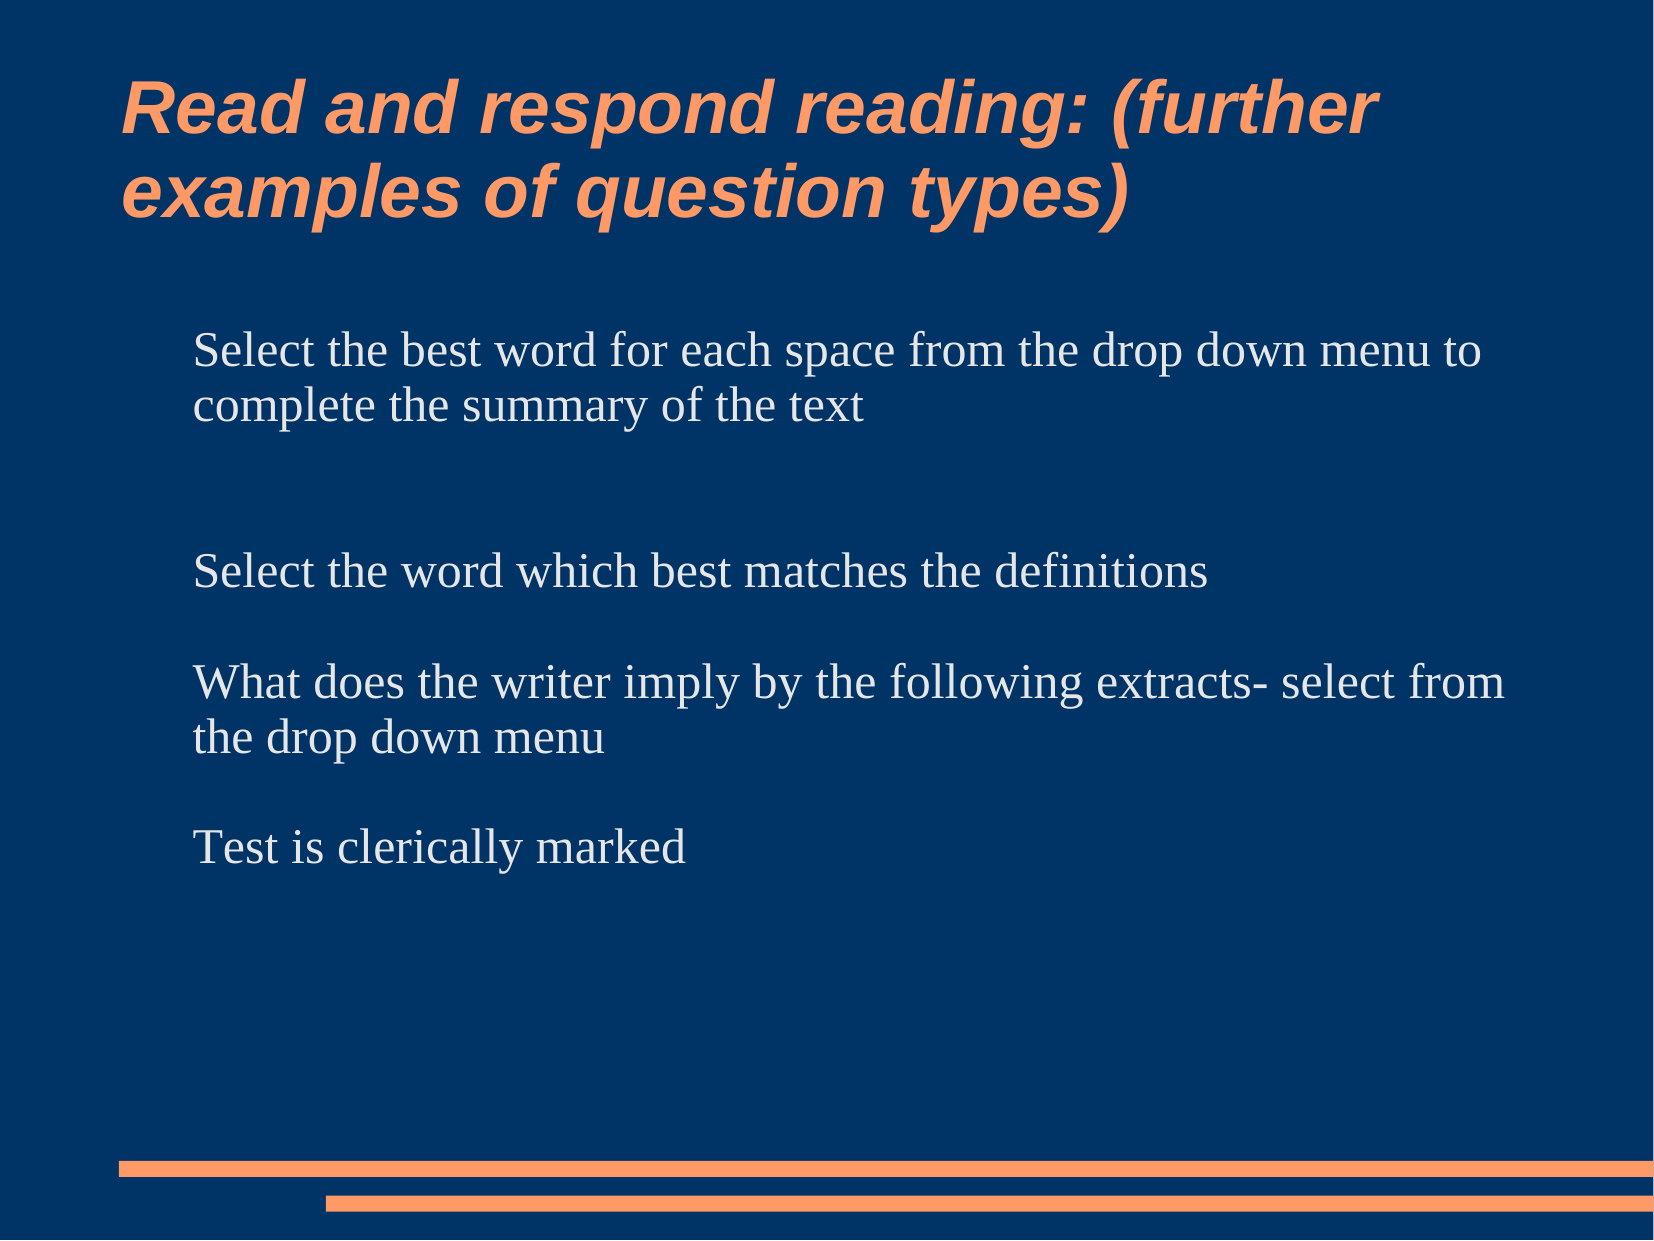

# Read and respond reading: (further examples of question types)
Select the best word for each space from the drop down menu to complete the summary of the text
Select the word which best matches the definitions
What does the writer imply by the following extracts- select from the drop down menu
Test is clerically marked